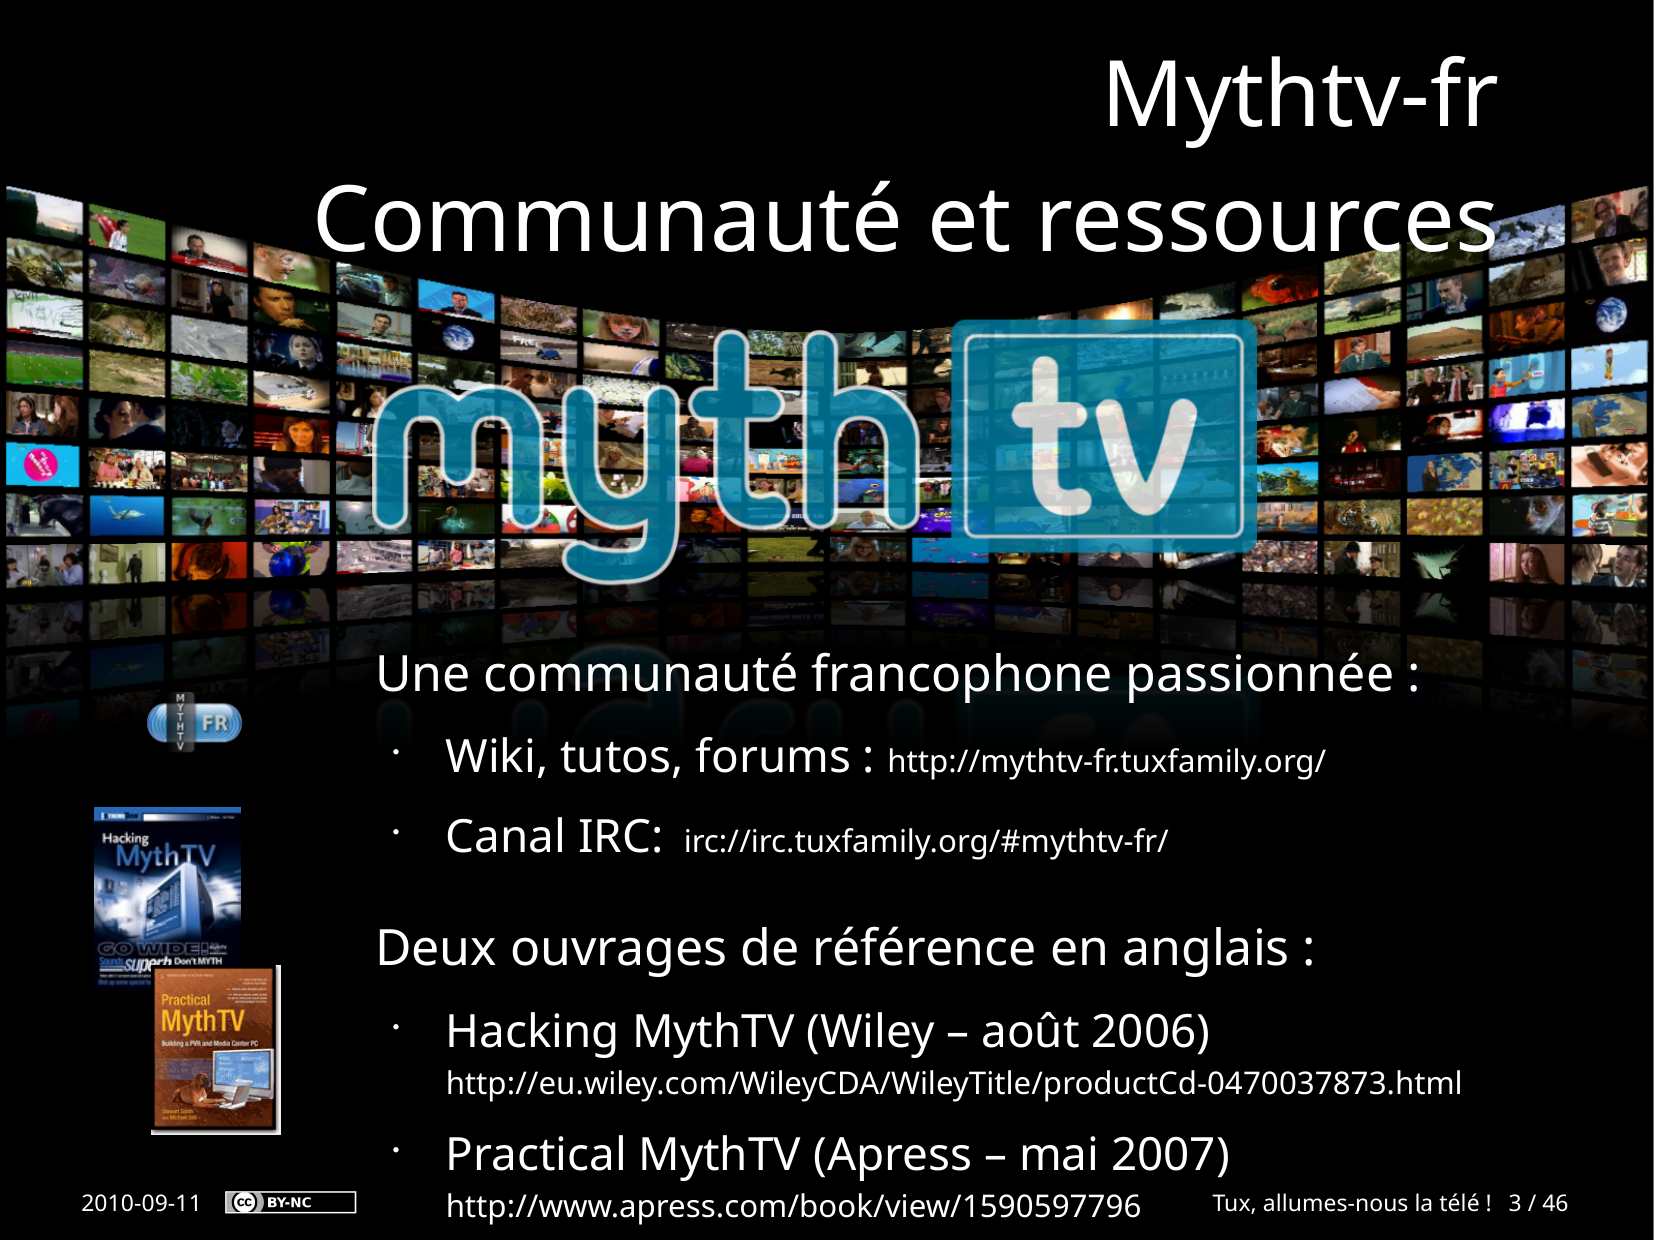

# Mythtv-fr Communauté et ressources
Une communauté francophone passionnée :
Wiki, tutos, forums : http://mythtv-fr.tuxfamily.org/
Canal IRC: irc://irc.tuxfamily.org/#mythtv-fr/
Deux ouvrages de référence en anglais :
Hacking MythTV (Wiley – août 2006)
http://eu.wiley.com/WileyCDA/WileyTitle/productCd-0470037873.html
Practical MythTV (Apress – mai 2007)
http://www.apress.com/book/view/1590597796
2010-09-11
Tux, allumes-nous la télé !
3